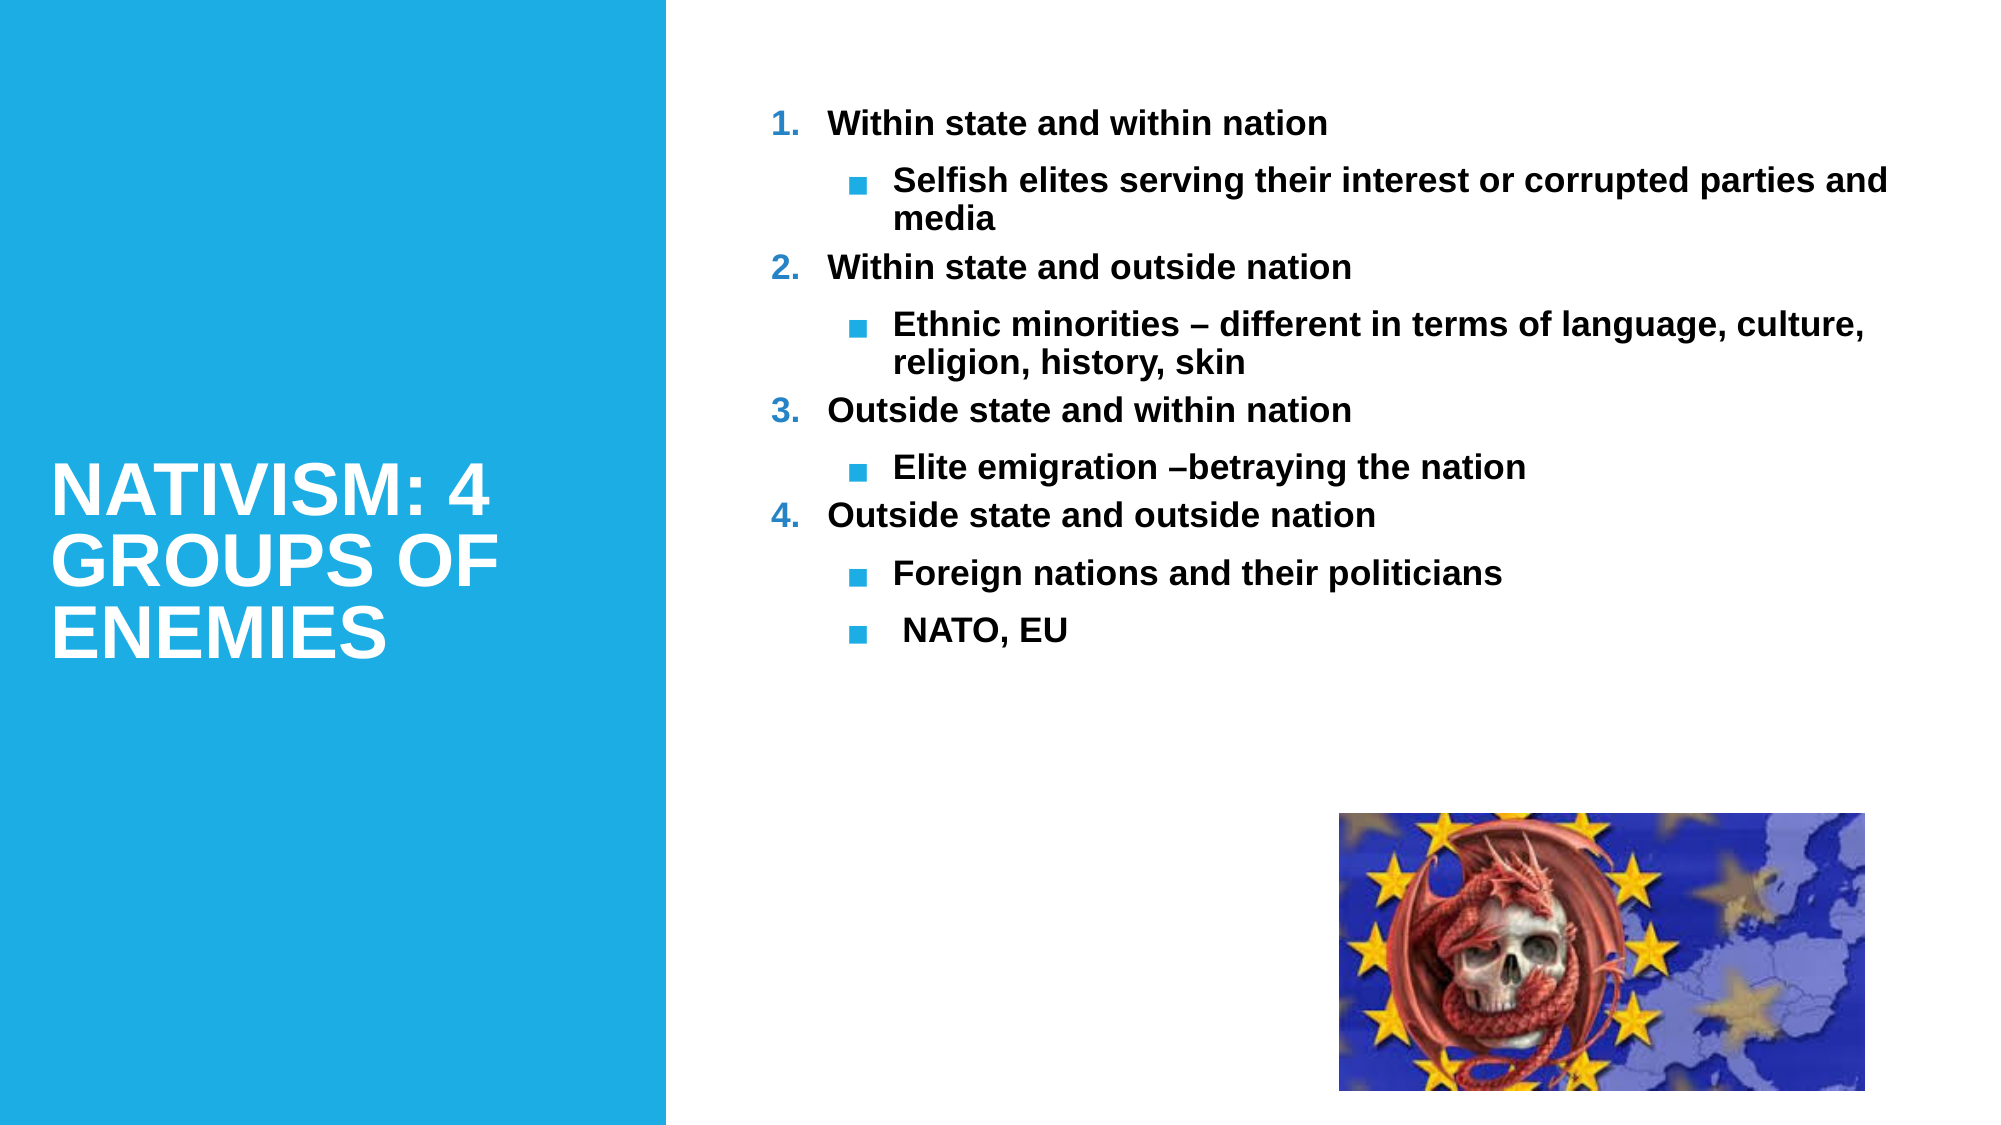

# NATIVISM: 4 GROUPS OF ENEMIES
Within state and within nation
Selfish elites serving their interest or corrupted parties and media
Within state and outside nation
Ethnic minorities – different in terms of language, culture, religion, history, skin
Outside state and within nation
Elite emigration –betraying the nation
Outside state and outside nation
Foreign nations and their politicians
 NATO, EU